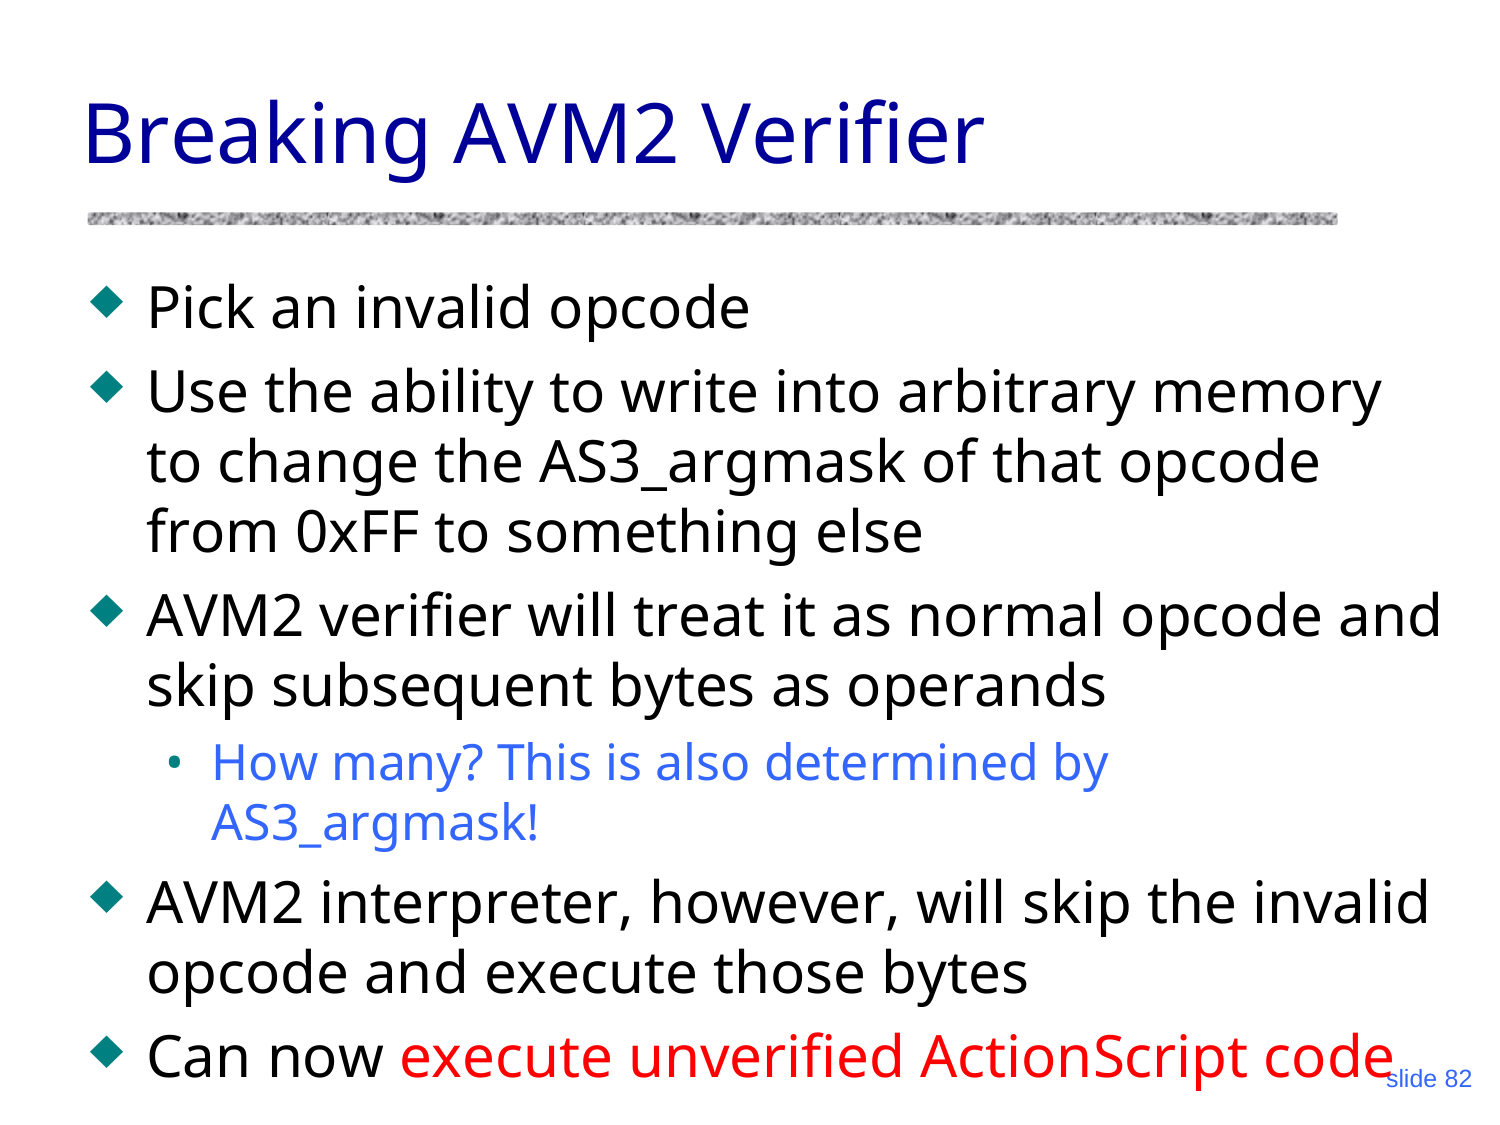

# Breaking AVM2 Verifier
Pick an invalid opcode
Use the ability to write into arbitrary memory to change the AS3_argmask of that opcode from 0xFF to something else
AVM2 verifier will treat it as normal opcode and skip subsequent bytes as operands
How many? This is also determined by AS3_argmask!
AVM2 interpreter, however, will skip the invalid opcode and execute those bytes
Can now execute unverified ActionScript code
slide